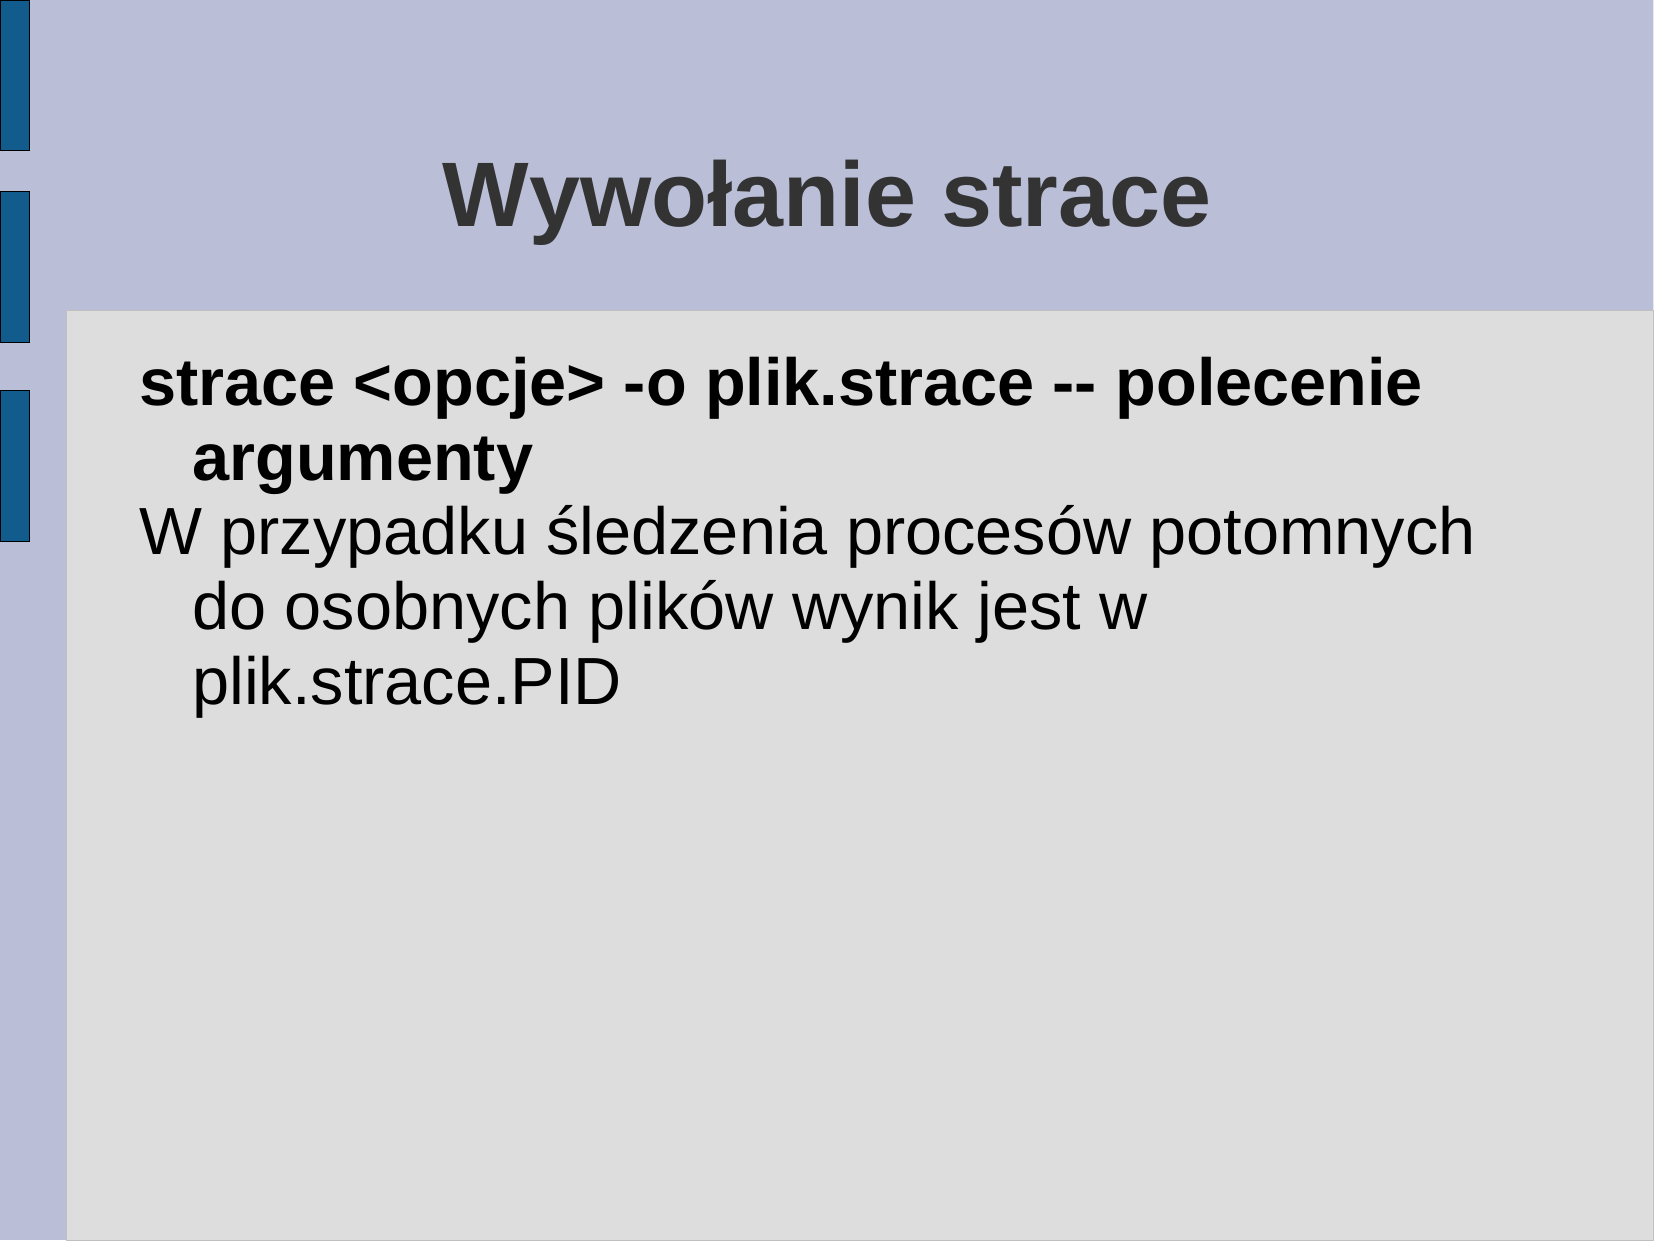

# Wywołanie strace
strace <opcje> -o plik.strace -- polecenie argumenty
W przypadku śledzenia procesów potomnych do osobnych plików wynik jest w plik.strace.PID